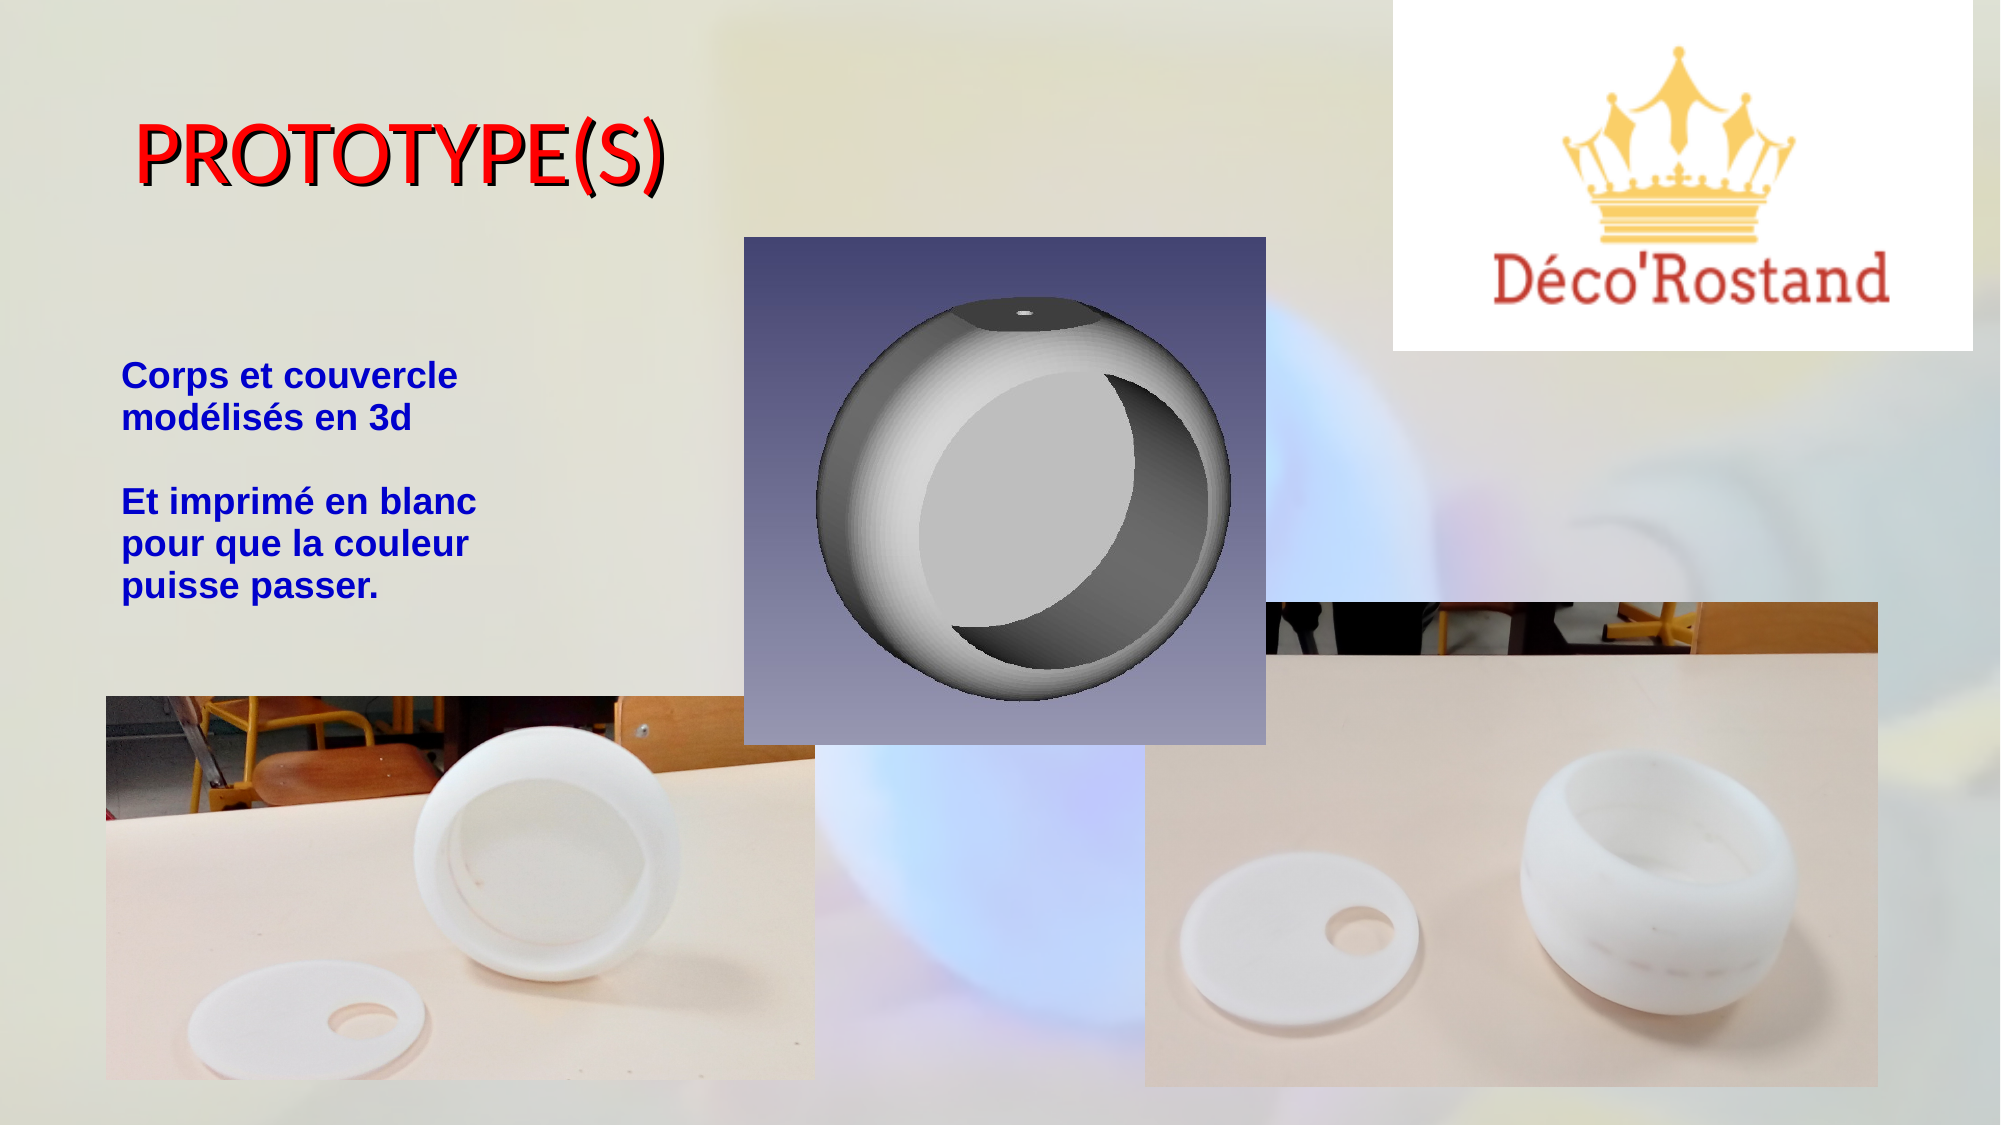

PROTOTYPE(S)
Corps et couvercle modélisés en 3d
Et imprimé en blanc pour que la couleur puisse passer.